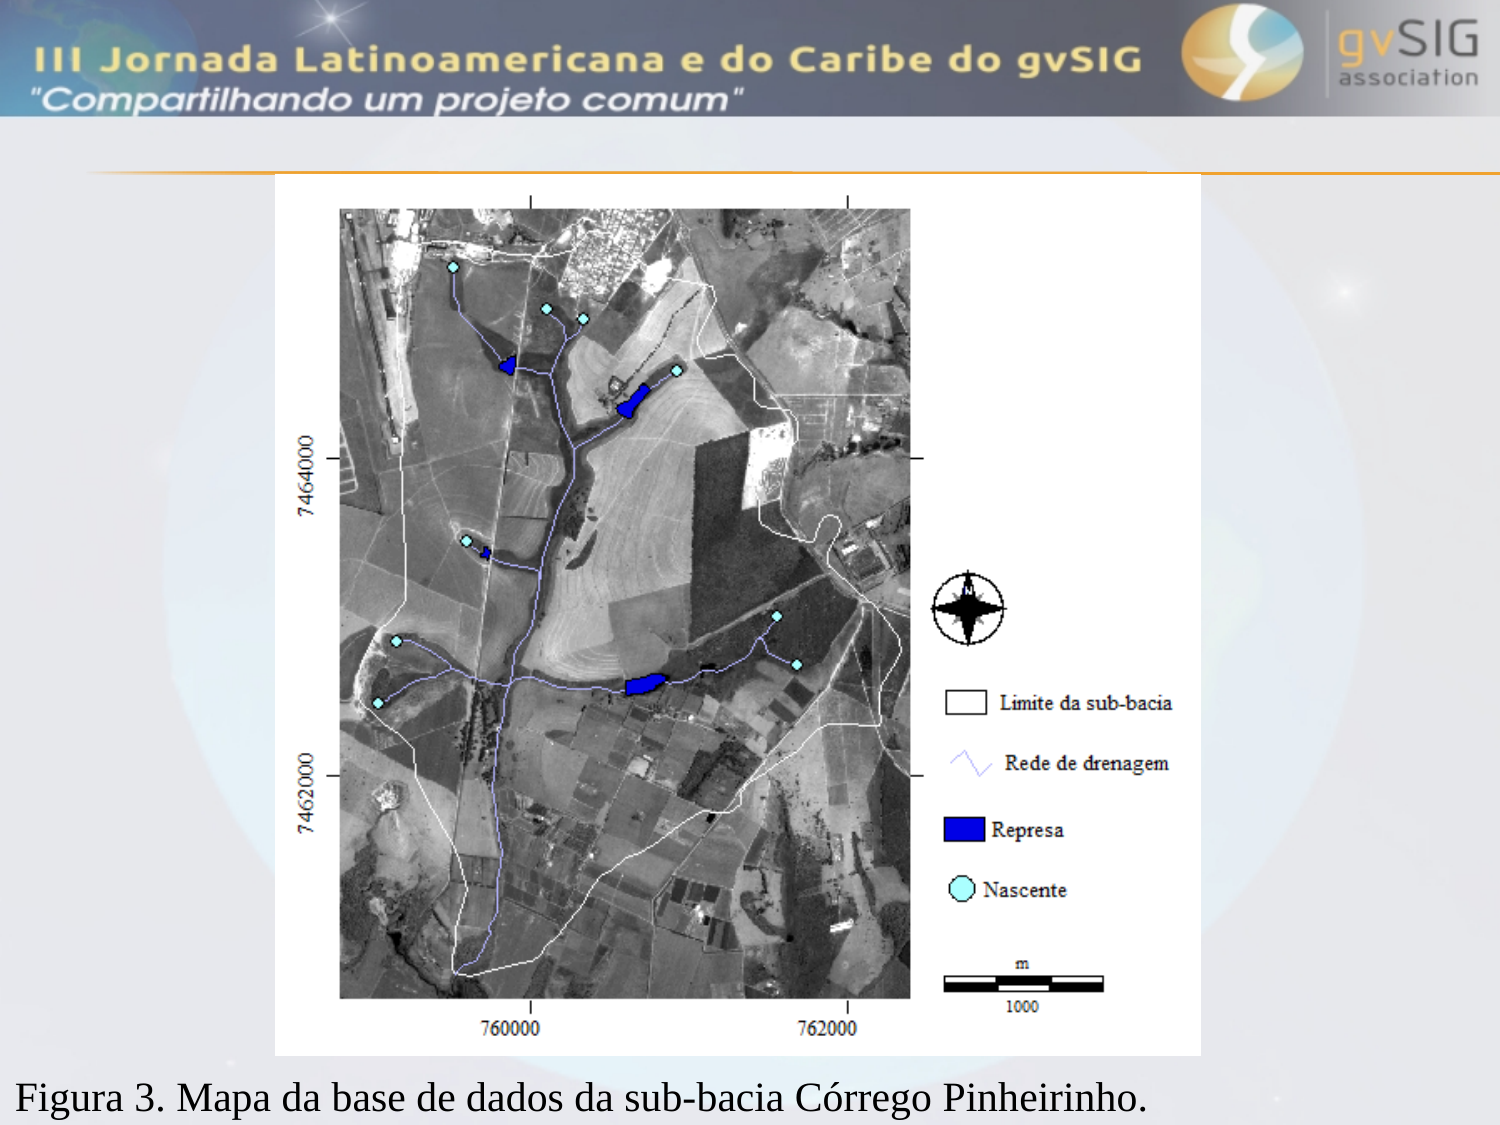

Figura 3. Mapa da base de dados da sub-bacia Córrego Pinheirinho.